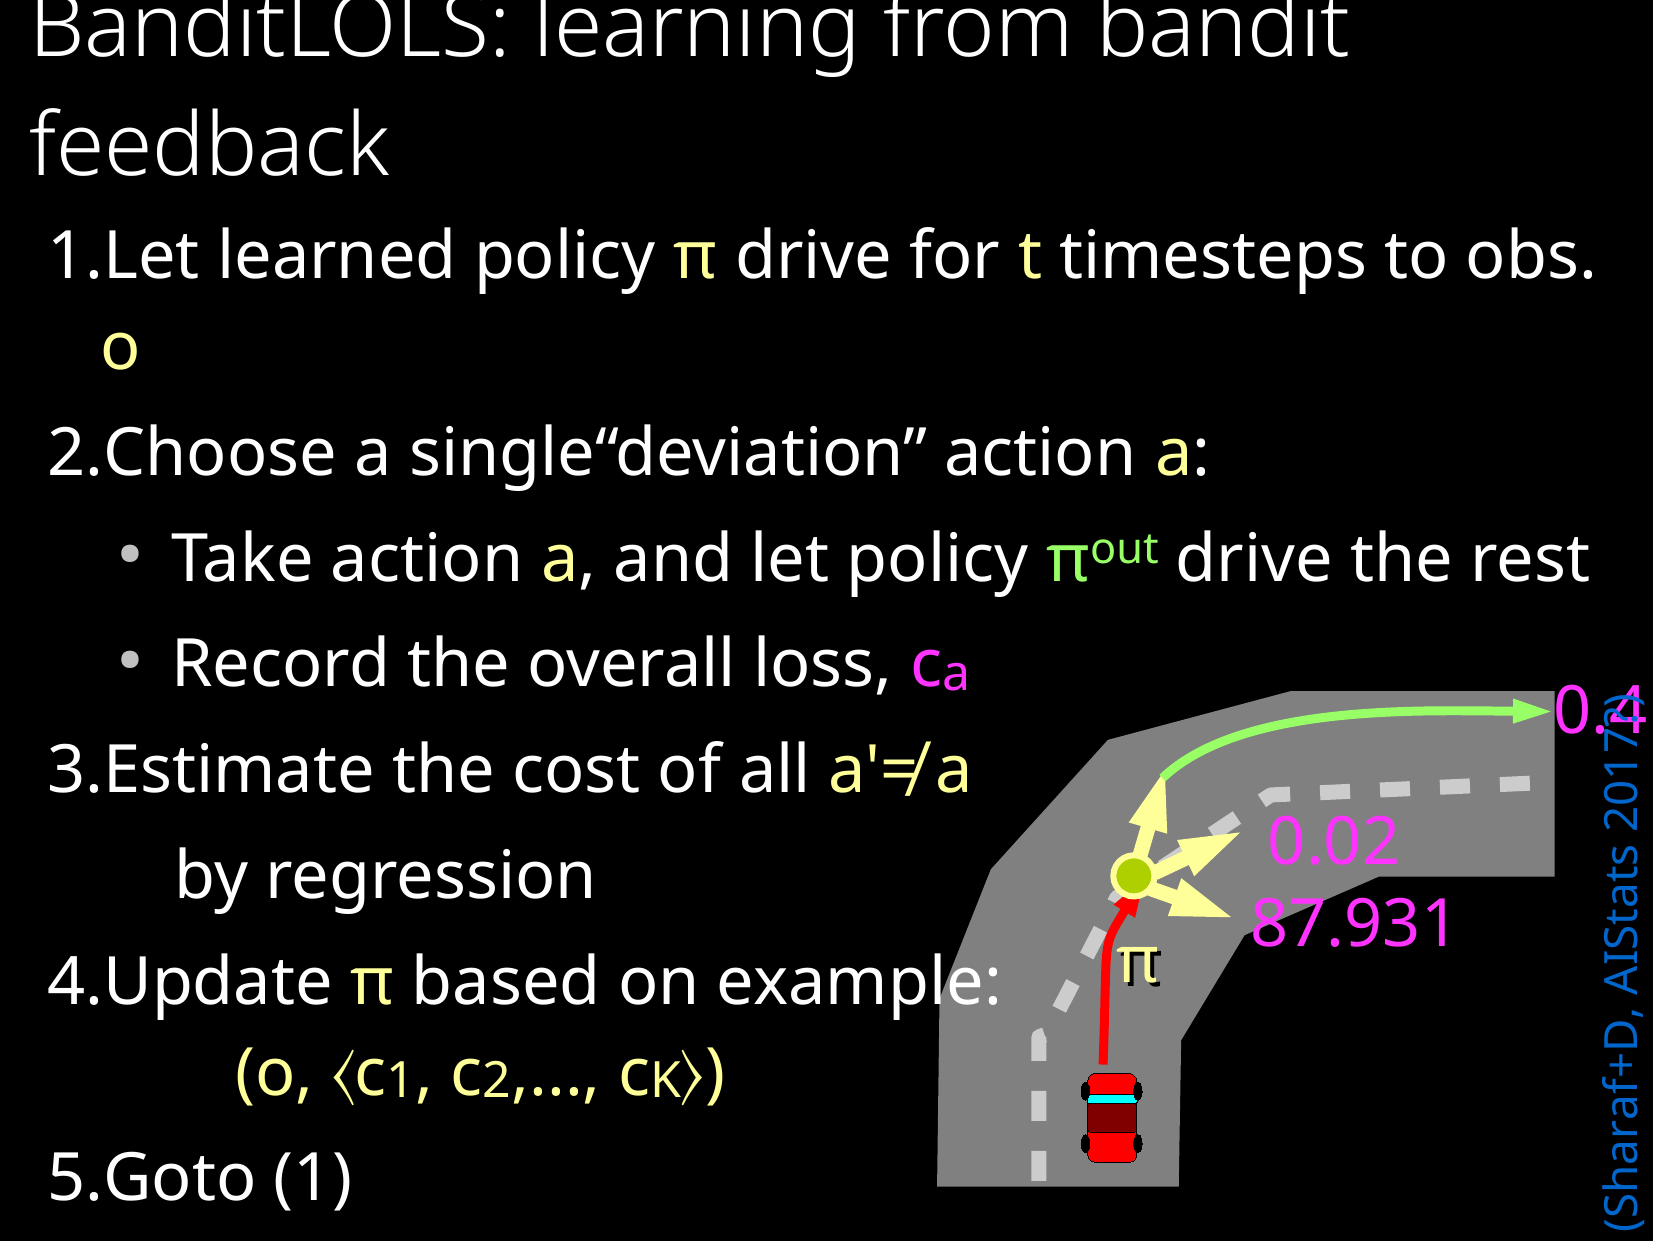

# BanditLOLS: learning from bandit feedback
Let learned policy π drive for t timesteps to obs. o
Choose a single“deviation” action a:
Take action a, and let policy πout drive the rest
Record the overall loss, ca
Estimate the cost of all a'≠ a
by regression
Update π based on example:
	 (o, 〈c1, c2,..., cK〉)
Goto (1)
0.4
0.02
87.931
π
(Sharaf+D, AIStats 2017?)